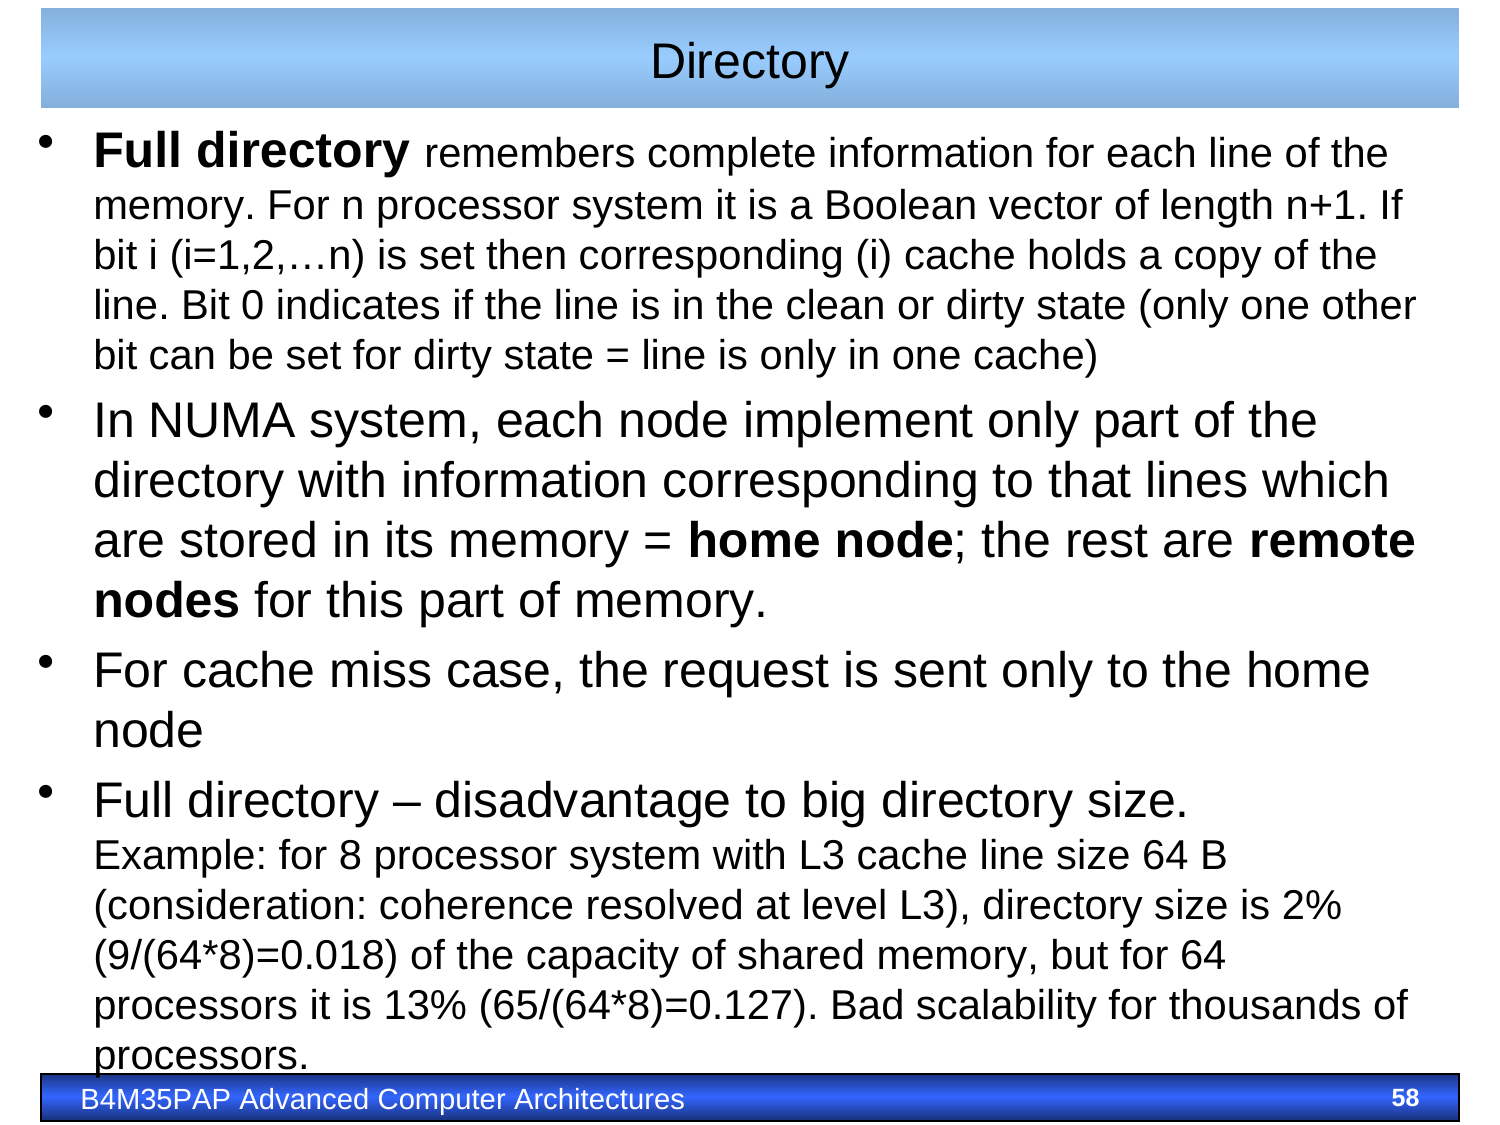

Directory
# Full directory remembers complete information for each line of the memory. For n processor system it is a Boolean vector of length n+1. If bit i (i=1,2,…n) is set then corresponding (i) cache holds a copy of the line. Bit 0 indicates if the line is in the clean or dirty state (only one other bit can be set for dirty state = line is only in one cache)
In NUMA system, each node implement only part of the directory with information corresponding to that lines which are stored in its memory = home node; the rest are remote nodes for this part of memory.
For cache miss case, the request is sent only to the home node
Full directory – disadvantage to big directory size.
Example: for 8 processor system with L3 cache line size 64 B (consideration: coherence resolved at level L3), directory size is 2% (9/(64*8)=0.018) of the capacity of shared memory, but for 64 processors it is 13% (65/(64*8)=0.127). Bad scalability for thousands of processors.